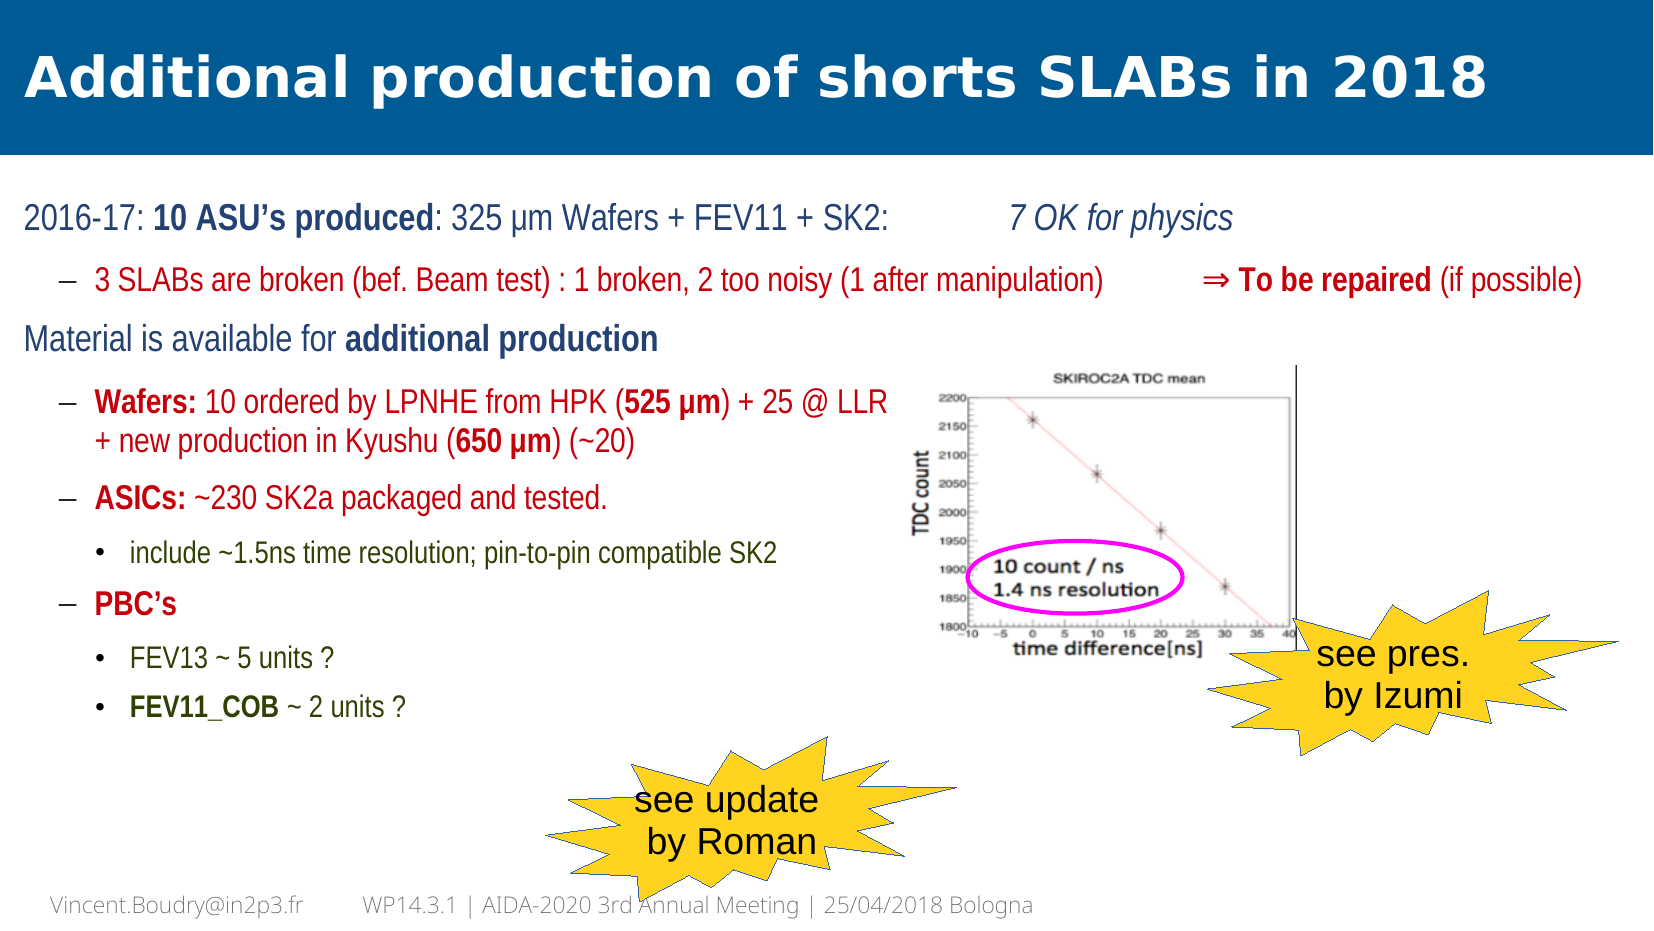

# Additional production of shorts SLABs in 2018
2016-17: 10 ASU’s produced: 325 μm Wafers + FEV11 + SK2: 7 OK for physics
3 SLABs are broken (bef. Beam test) : 1 broken, 2 too noisy (1 after manipulation) 		⇒ To be repaired (if possible)
Material is available for additional production
Wafers: 10 ordered by LPNHE from HPK (525 μm) + 25 @ LLR
+ new production in Kyushu (650 μm) (~20)
ASICs: ~230 SK2a packaged and tested.
include ~1.5ns time resolution; pin-to-pin compatible SK2
PBC’s
FEV13 ~ 5 units ?
FEV11_COB ~ 2 units ?
see pres.
by Izumi
see update
by Roman
Vincent.Boudry@in2p3.fr
 WP14.3.1 | AIDA-2020 3rd Annual Meeting | 25/04/2018 Bologna